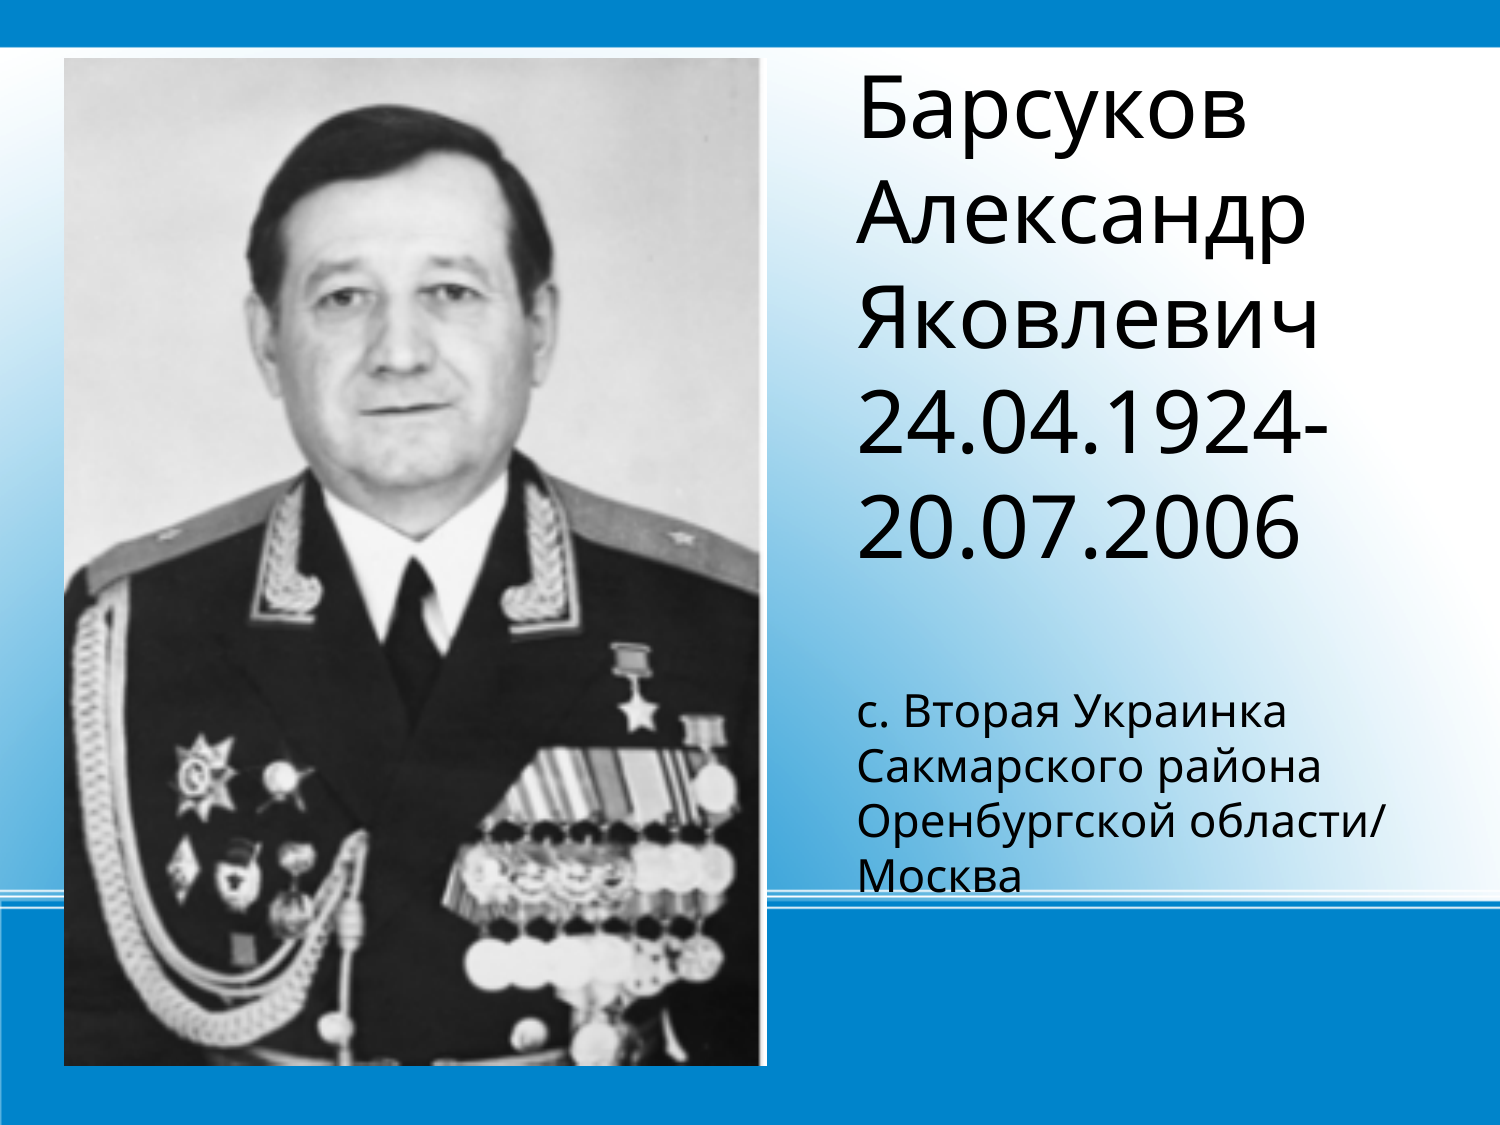

# Барсуков Александр Яковлевич 24.04.1924-20.07.2006 с. Вторая Украинка Сакмарского района Оренбургской области/ Москва